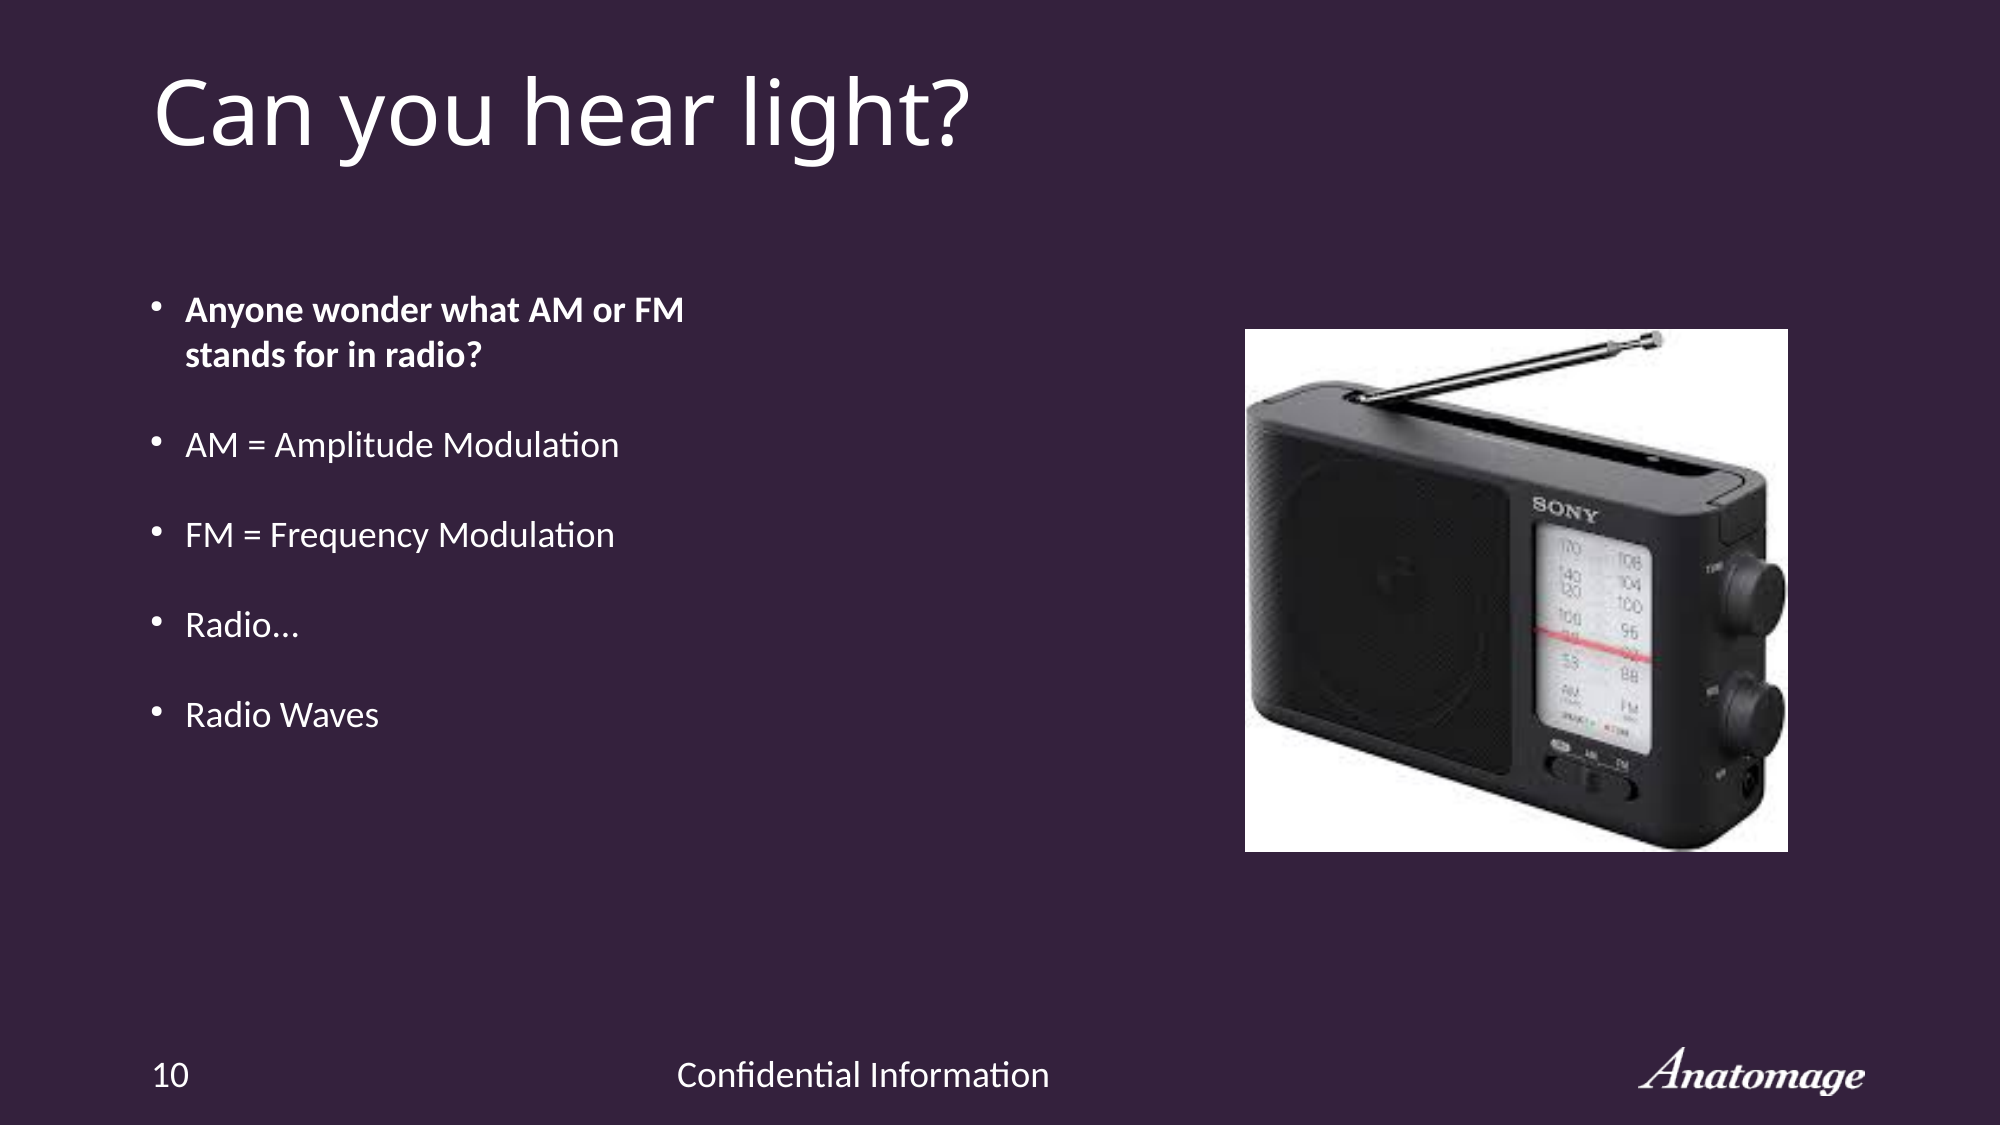

# Can you hear light?
Anyone wonder what AM or FM stands for in radio?
AM = Amplitude Modulation
FM = Frequency Modulation
Radio...
Radio Waves
Confidential Information